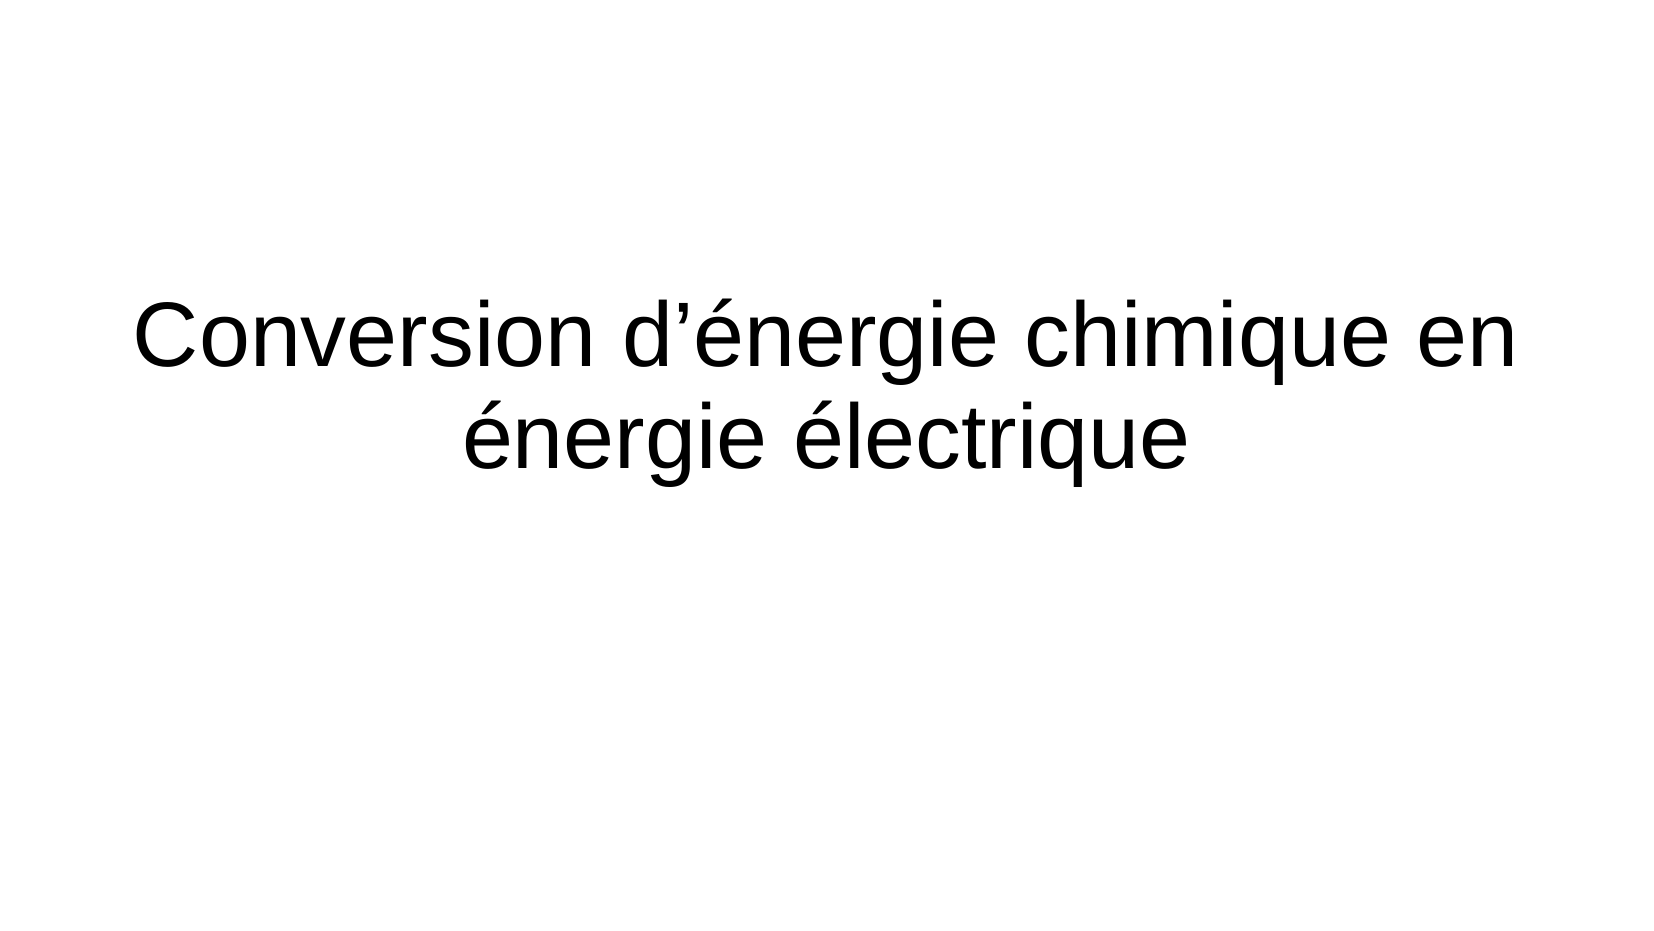

# Conversion d’énergie chimique en énergie électrique